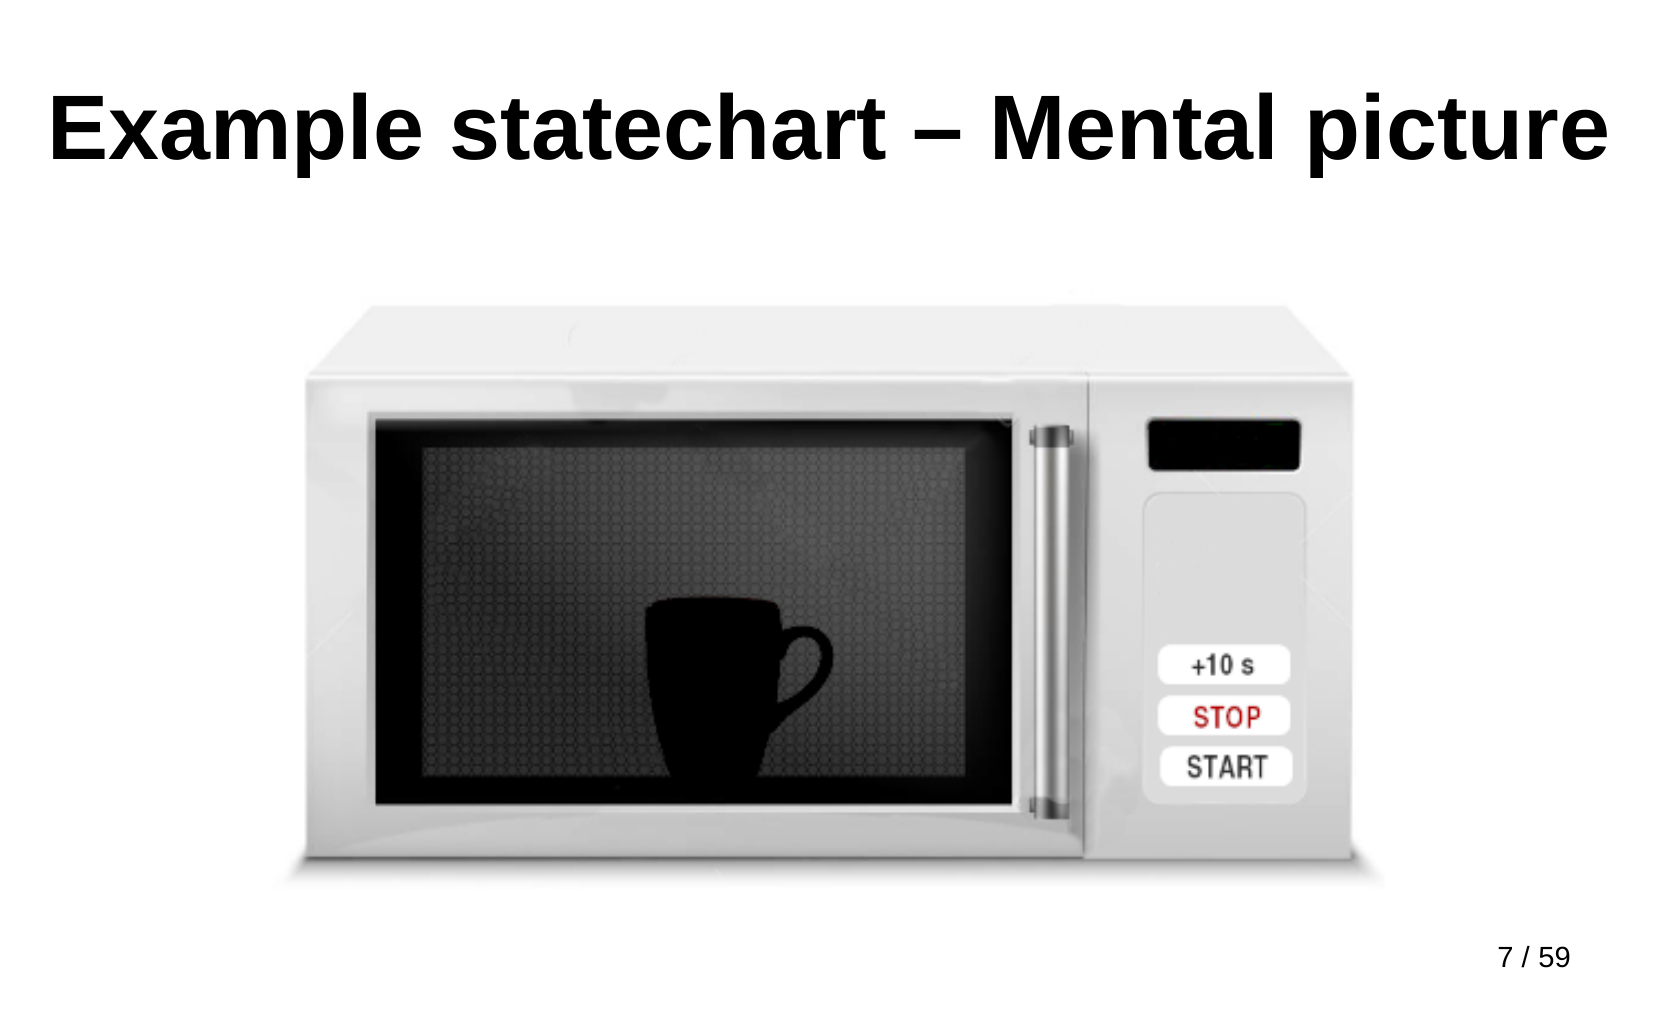

# Example statechart – Mental picture
7